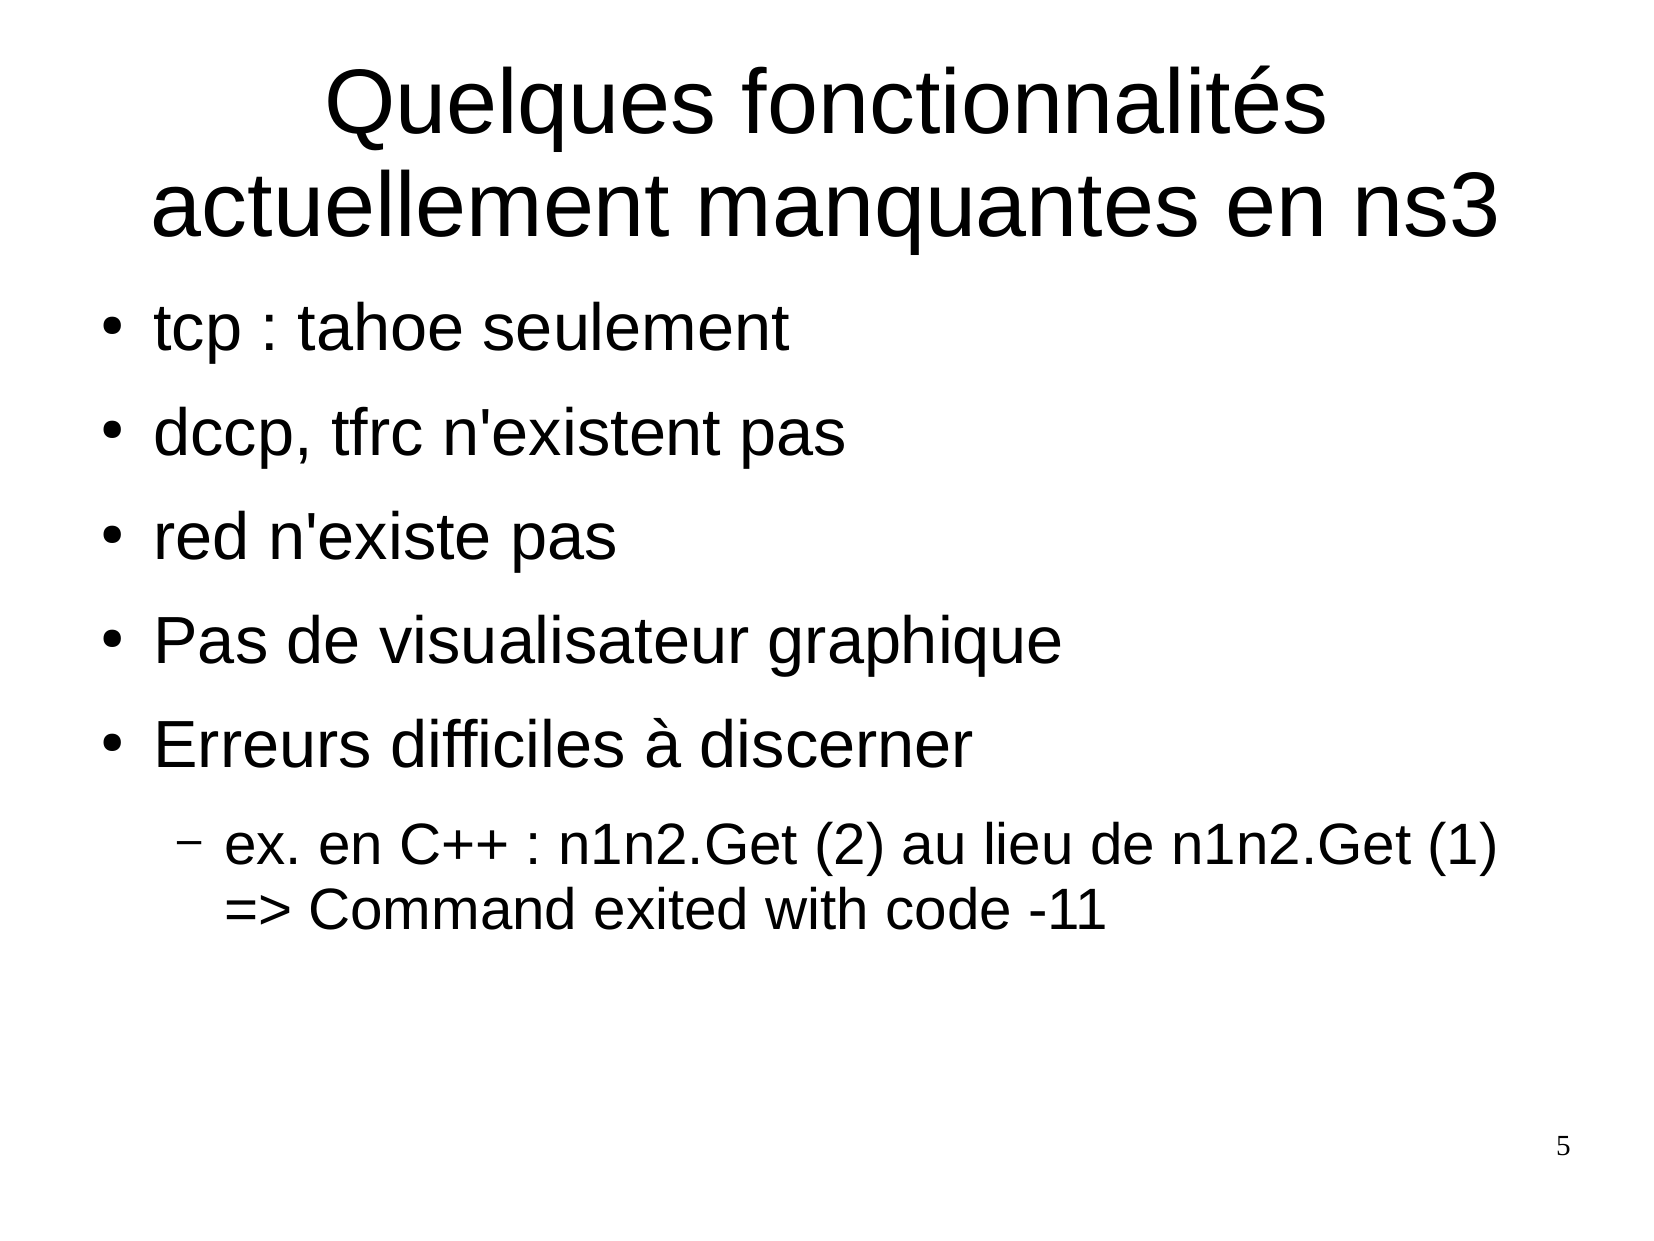

# Quelques fonctionnalités actuellement manquantes en ns3
tcp : tahoe seulement
dccp, tfrc n'existent pas
red n'existe pas
Pas de visualisateur graphique
Erreurs difficiles à discerner
ex. en C++ : n1n2.Get (2) au lieu de n1n2.Get (1) => Command exited with code -11
5